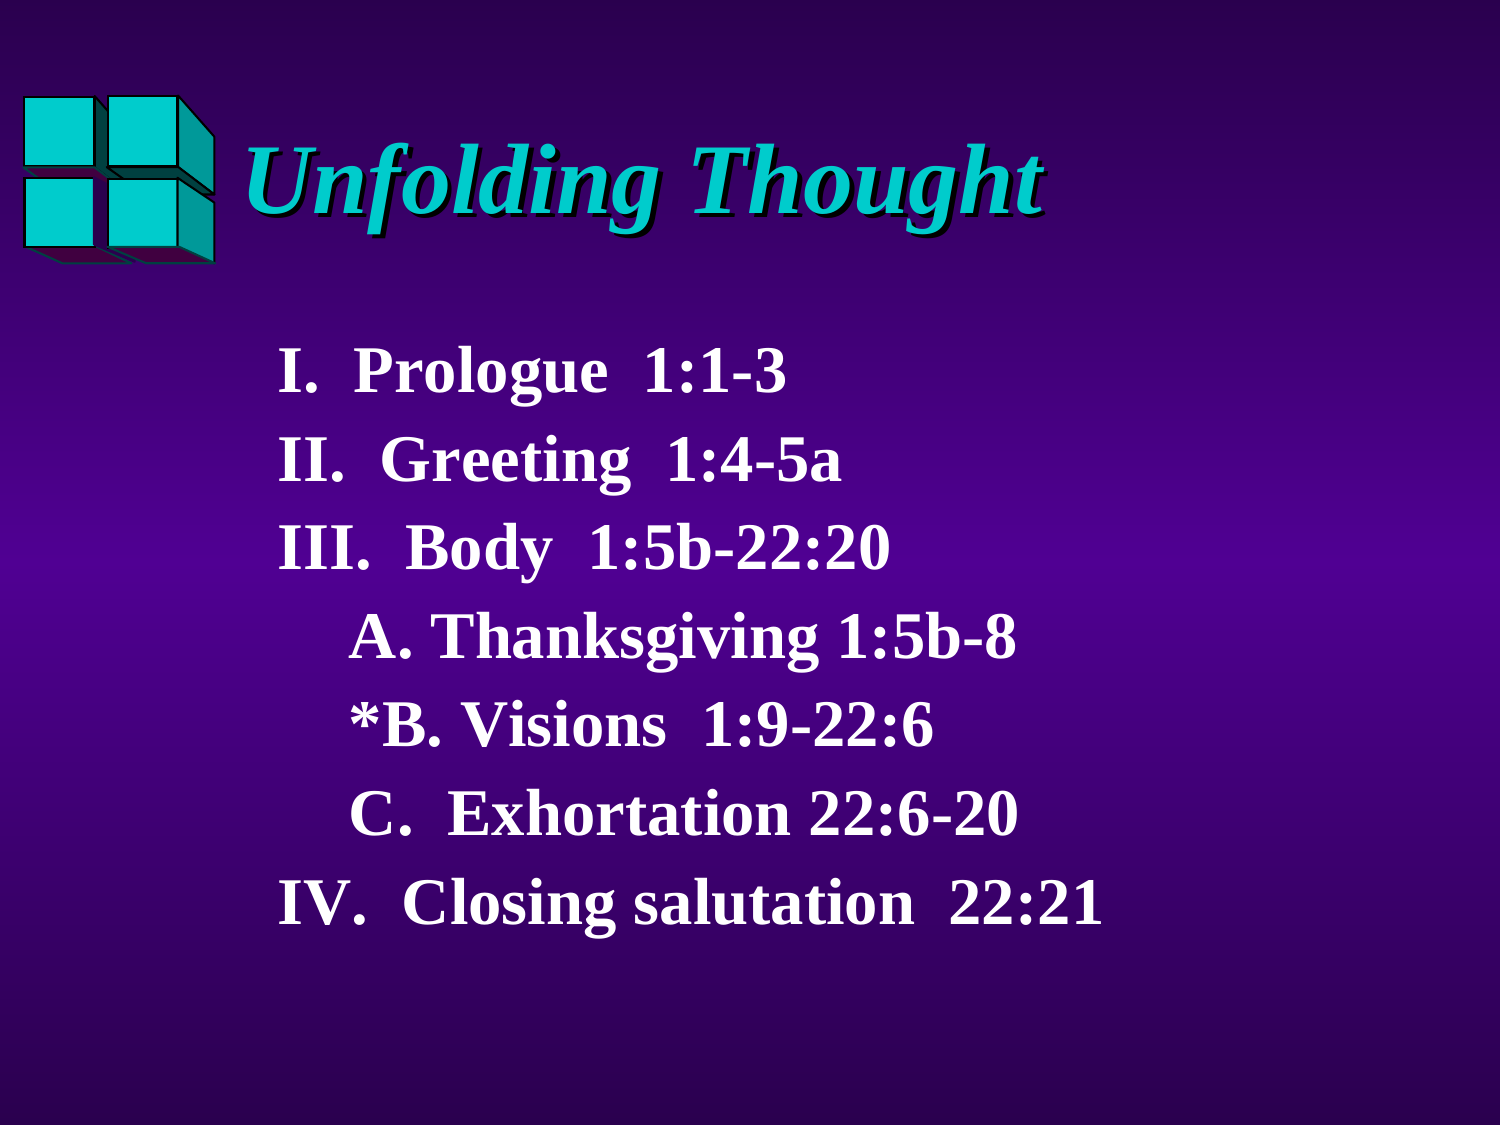

# Unfolding Thought
I. Prologue 1:1-3
II. Greeting 1:4-5a
III. Body 1:5b-22:20
A. Thanksgiving 1:5b-8
*B. Visions 1:9-22:6
C. Exhortation 22:6-20
IV. Closing salutation 22:21